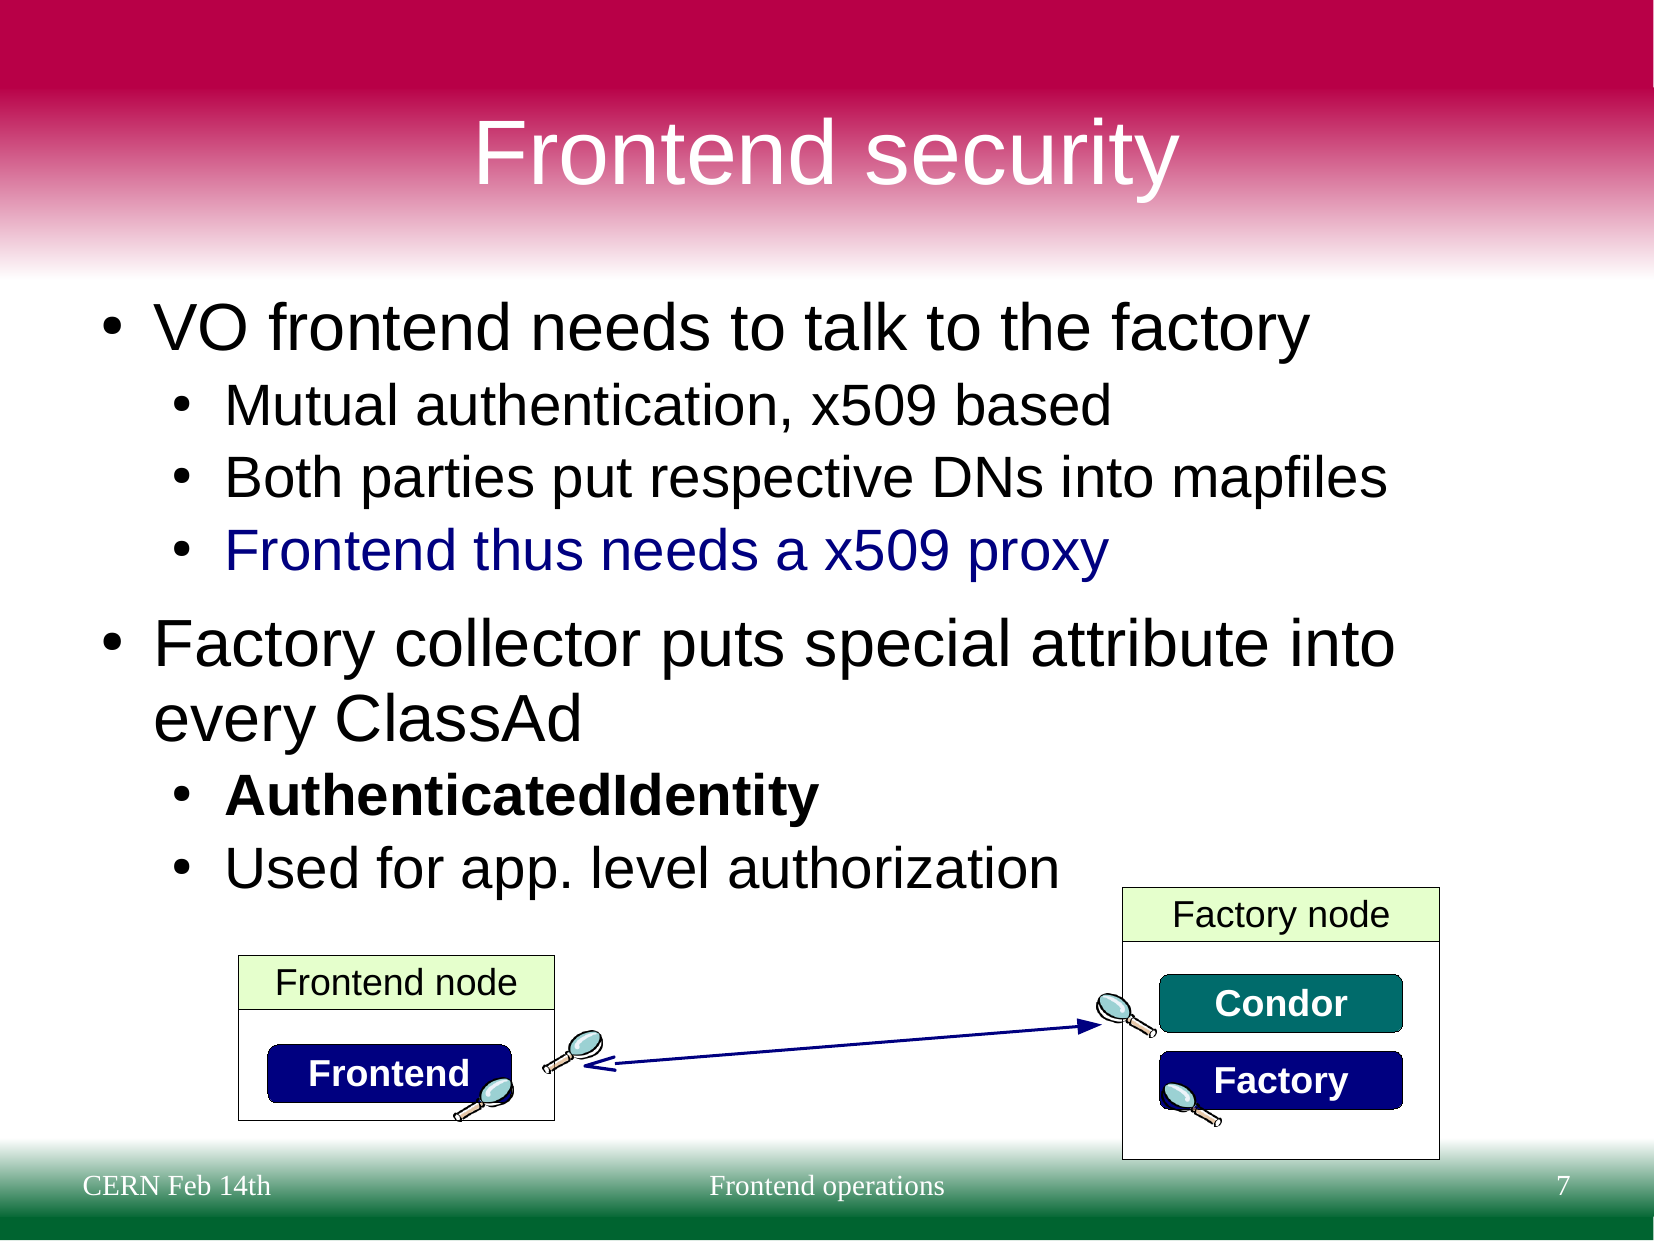

# Frontend security
VO frontend needs to talk to the factory
Mutual authentication, x509 based
Both parties put respective DNs into mapfiles
Frontend thus needs a x509 proxy
Factory collector puts special attribute into every ClassAd
AuthenticatedIdentity
Used for app. level authorization
Factory node
Frontend node
Condor
Frontend
Factory
CERN Feb 14th
Frontend operations
7